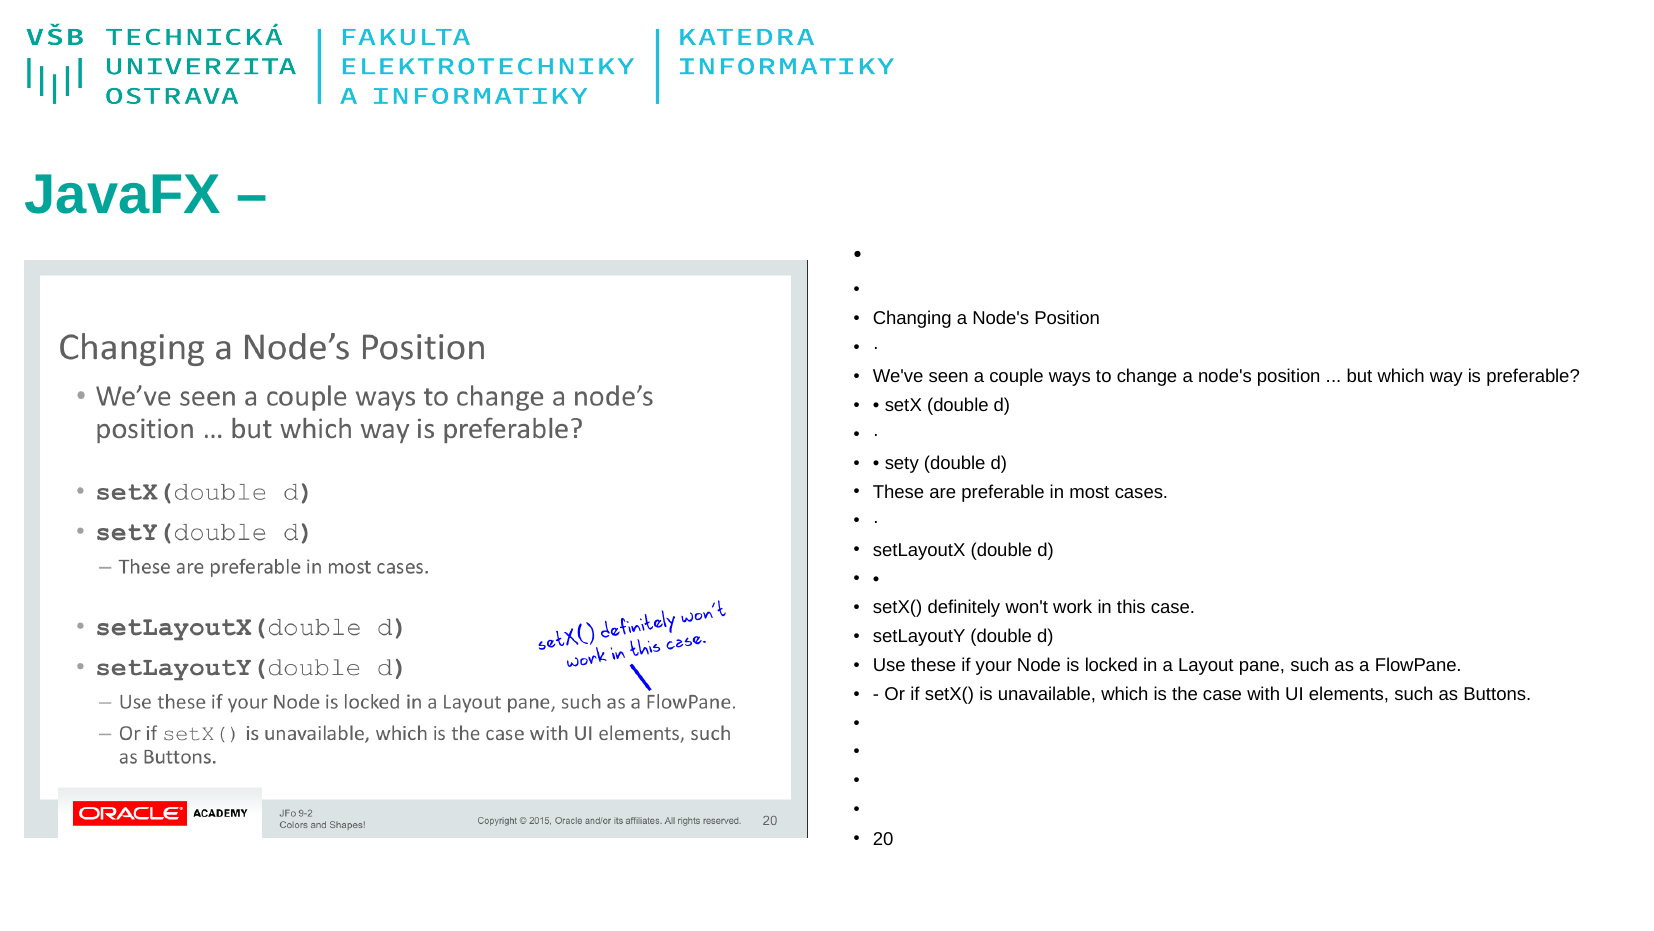

# JavaFX –
﻿
Changing a Node's Position
·
We've seen a couple ways to change a node's position ... but which way is preferable?
• setX (double d)
·
• sety (double d)
These are preferable in most cases.
·
setLayoutX (double d)
•
setX() definitely won't work in this case.
setLayoutY (double d)
Use these if your Node is locked in a Layout pane, such as a FlowPane.
- Or if setX() is unavailable, which is the case with UI elements, such as Buttons.
20